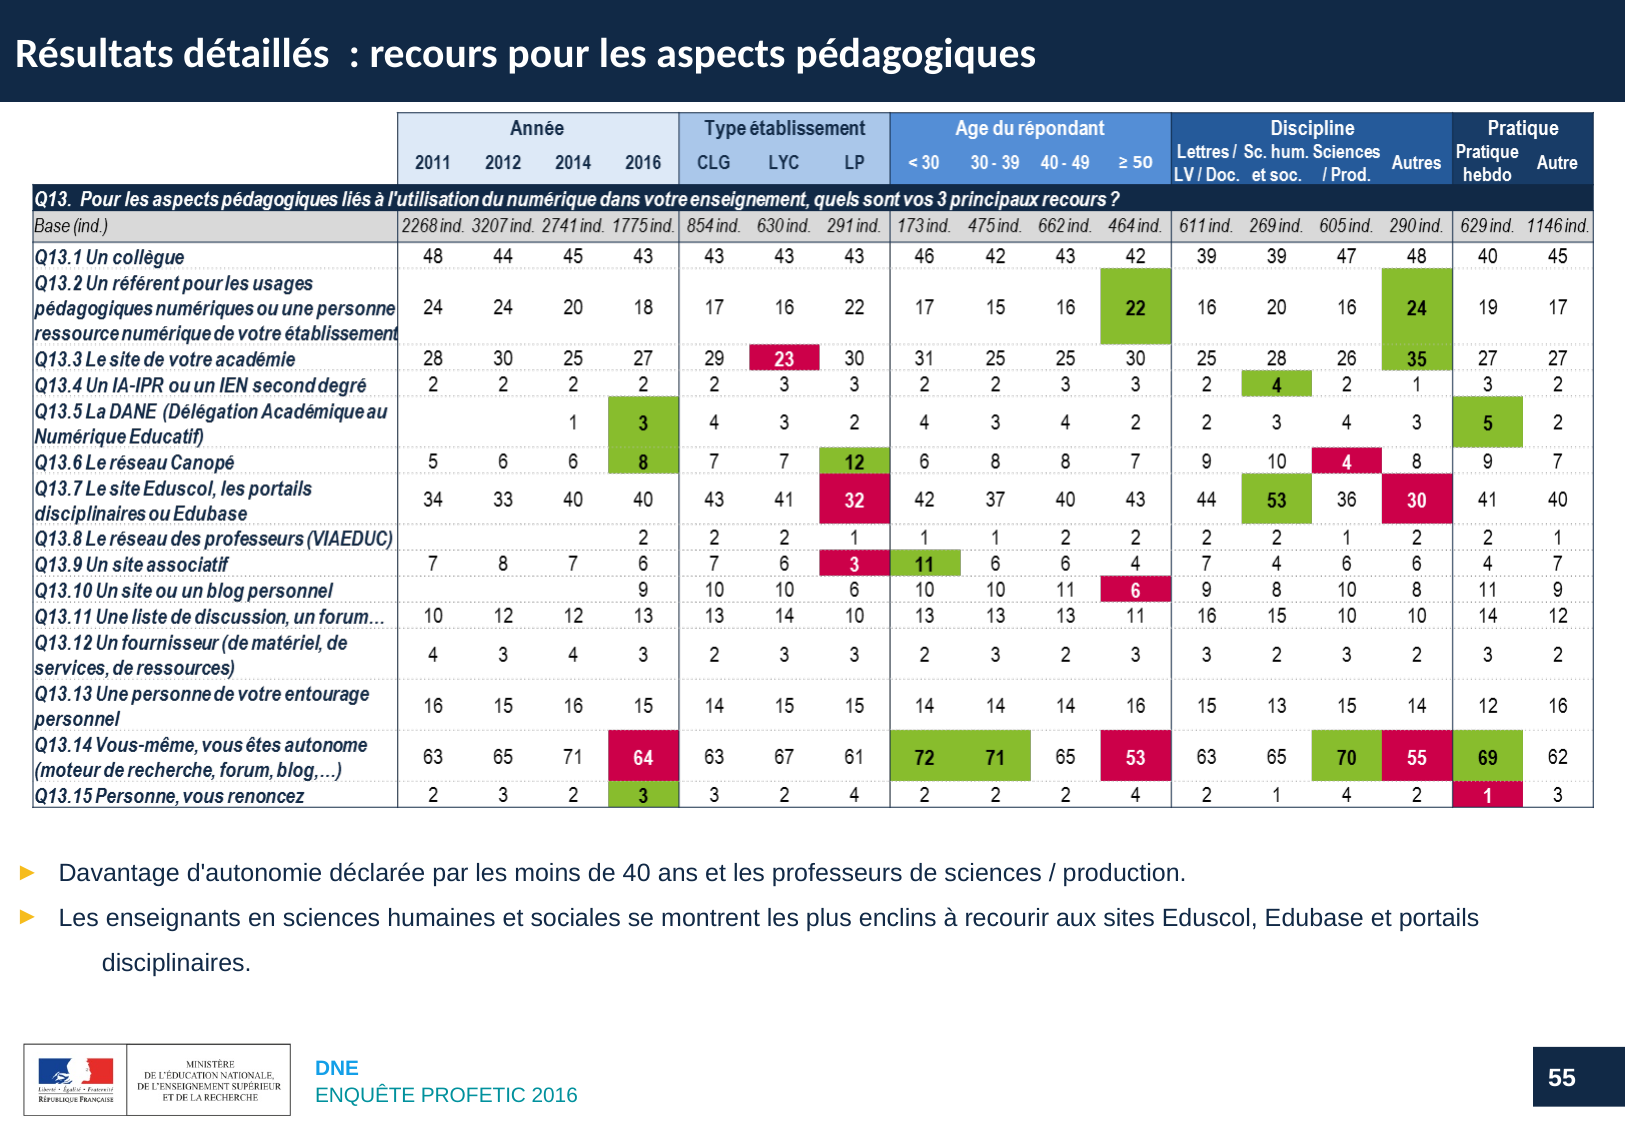

# Résultats détaillés : recours pour les aspects pédagogiques
Davantage d'autonomie déclarée par les moins de 40 ans et les professeurs de sciences / production.
Les enseignants en sciences humaines et sociales se montrent les plus enclins à recourir aux sites Eduscol, Edubase et portails disciplinaires.
54